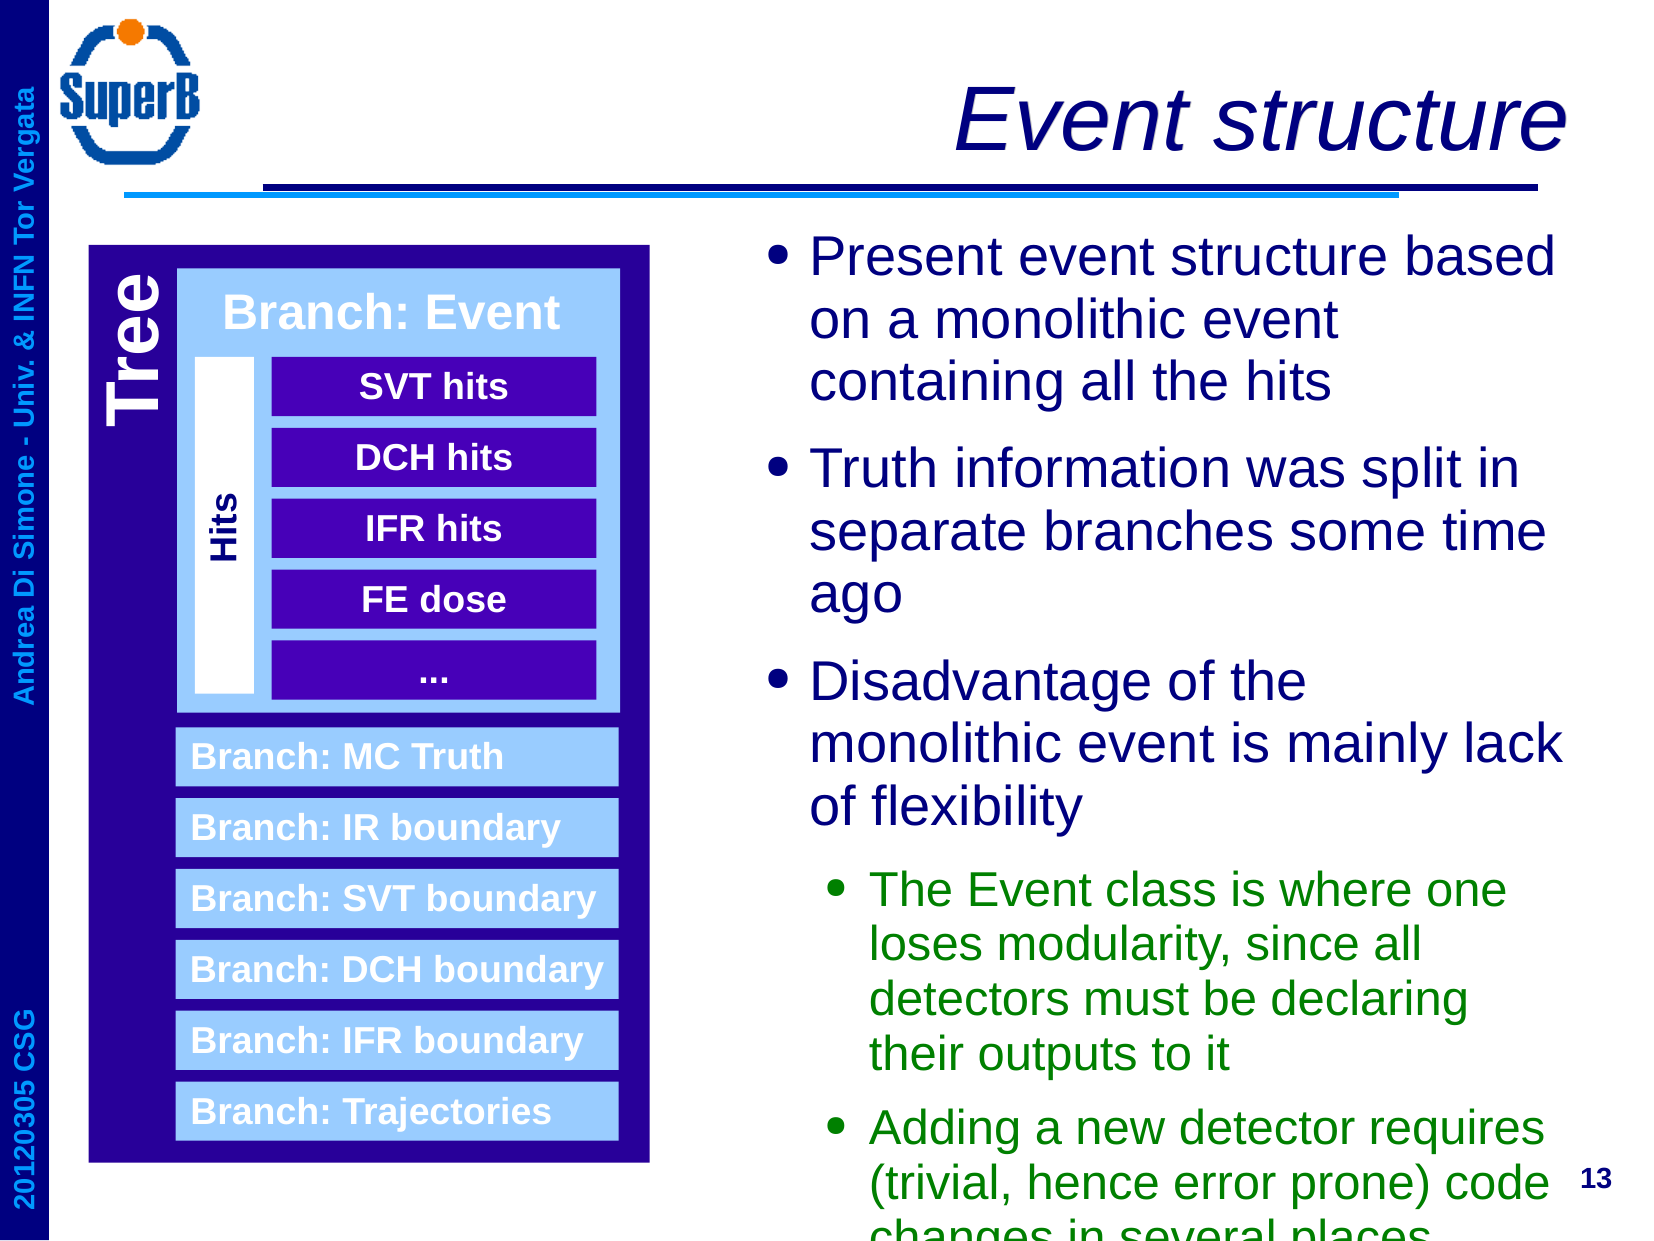

# Event structure
Branch: Event
Tree
SVT hits
DCH hits
IFR hits
Hits
FE dose
...
Branch: MC Truth
Branch: IR boundary
Branch: SVT boundary
Branch: DCH boundary
Branch: IFR boundary
Branch: Trajectories
Present event structure based on a monolithic event containing all the hits
Truth information was split in separate branches some time ago
Disadvantage of the monolithic event is mainly lack of flexibility
The Event class is where one loses modularity, since all detectors must be declaring their outputs to it
Adding a new detector requires (trivial, hence error prone) code changes in several places across three packages
BrnCore, BrnApp, BrnXXX
Andrea Di Simone - Univ. & INFN Tor Vergata
20120305 CSG
13